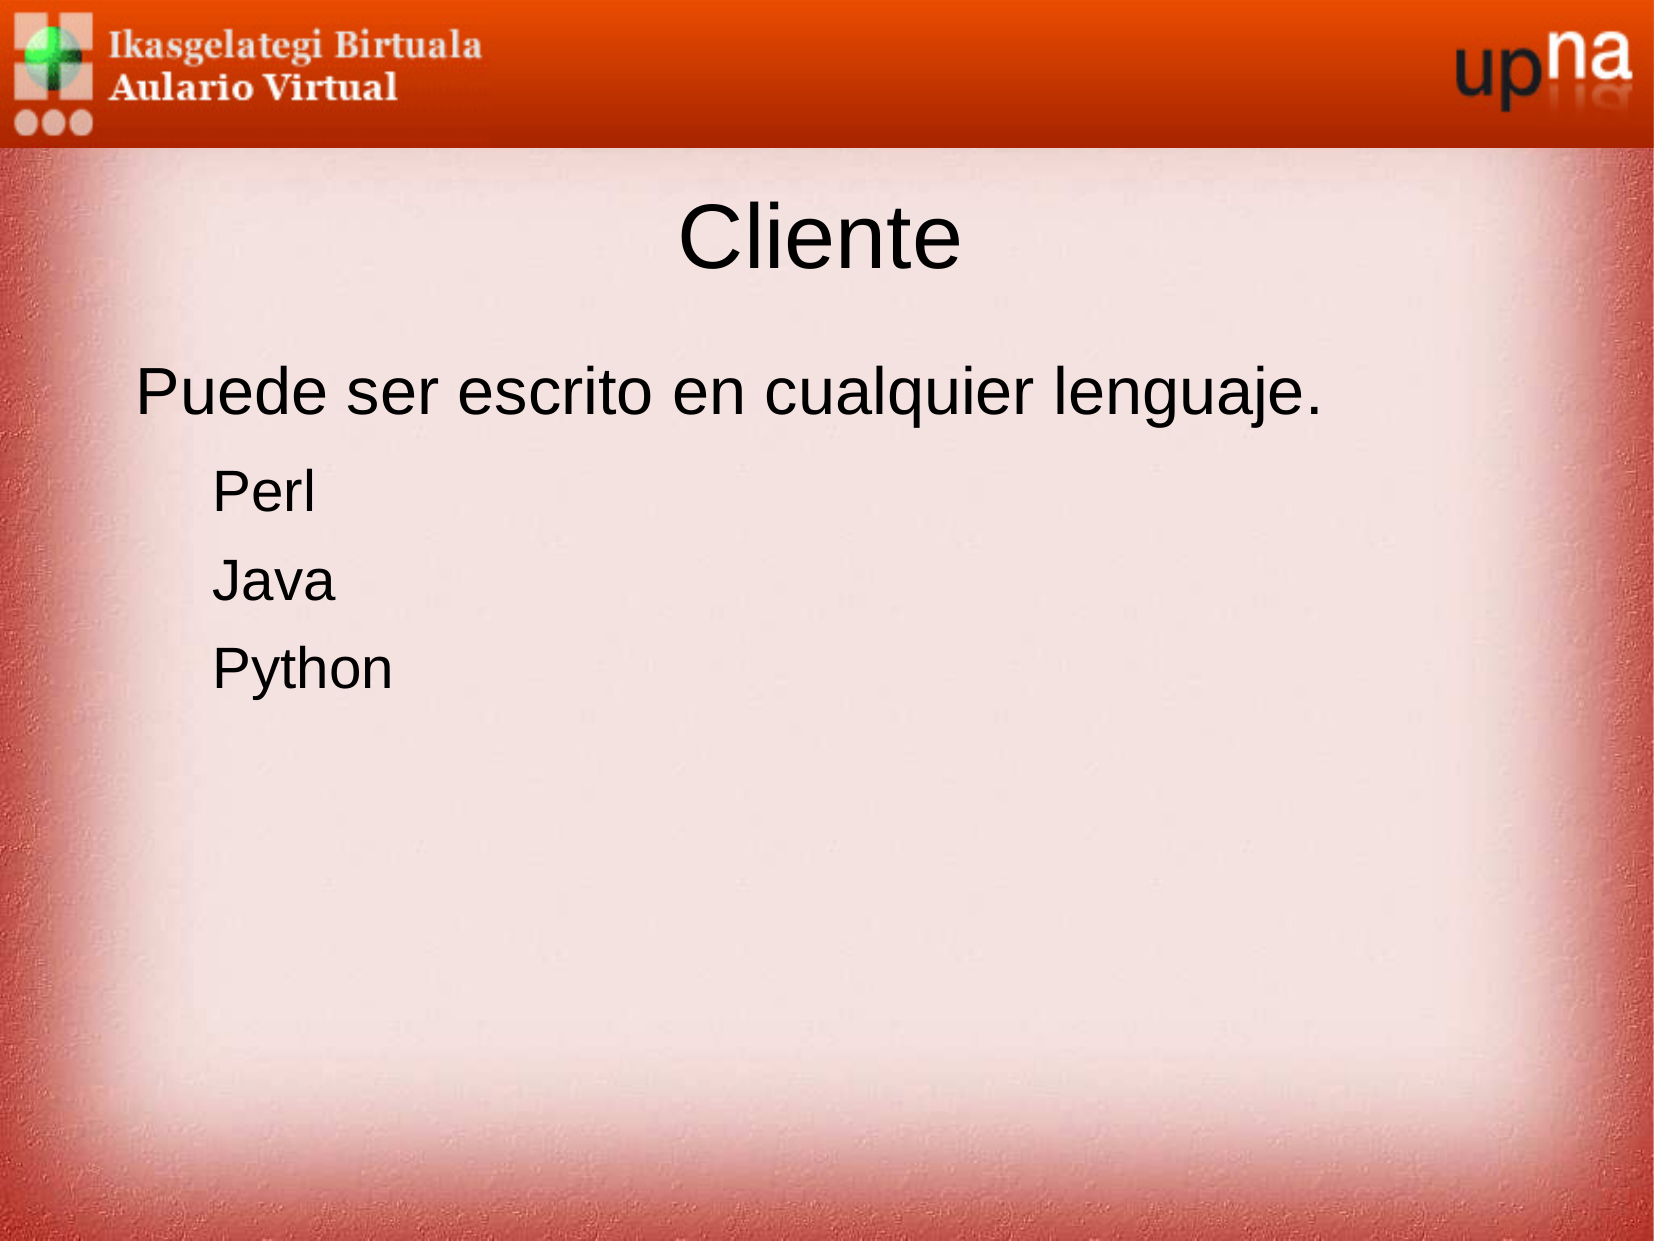

# Cliente
Puede ser escrito en cualquier lenguaje.
Perl
Java
Python